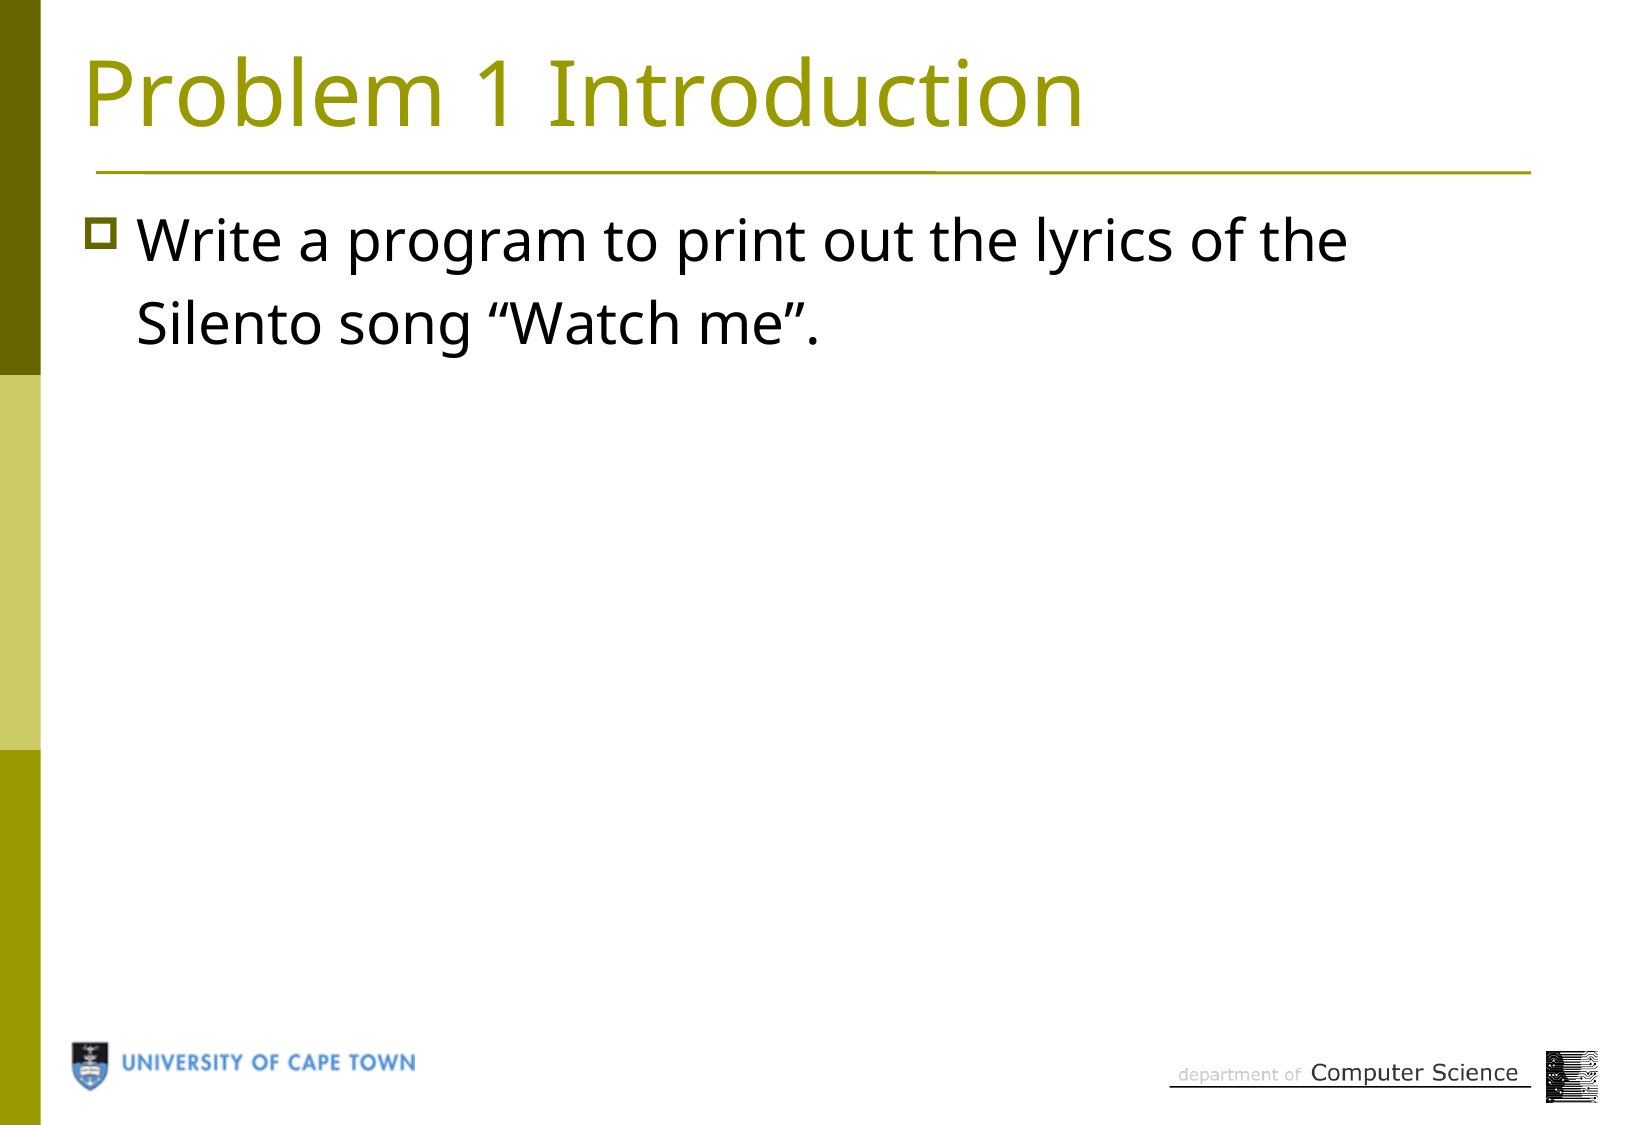

# Problem 1 Introduction
Write a program to print out the lyrics of the Silento song “Watch me”.